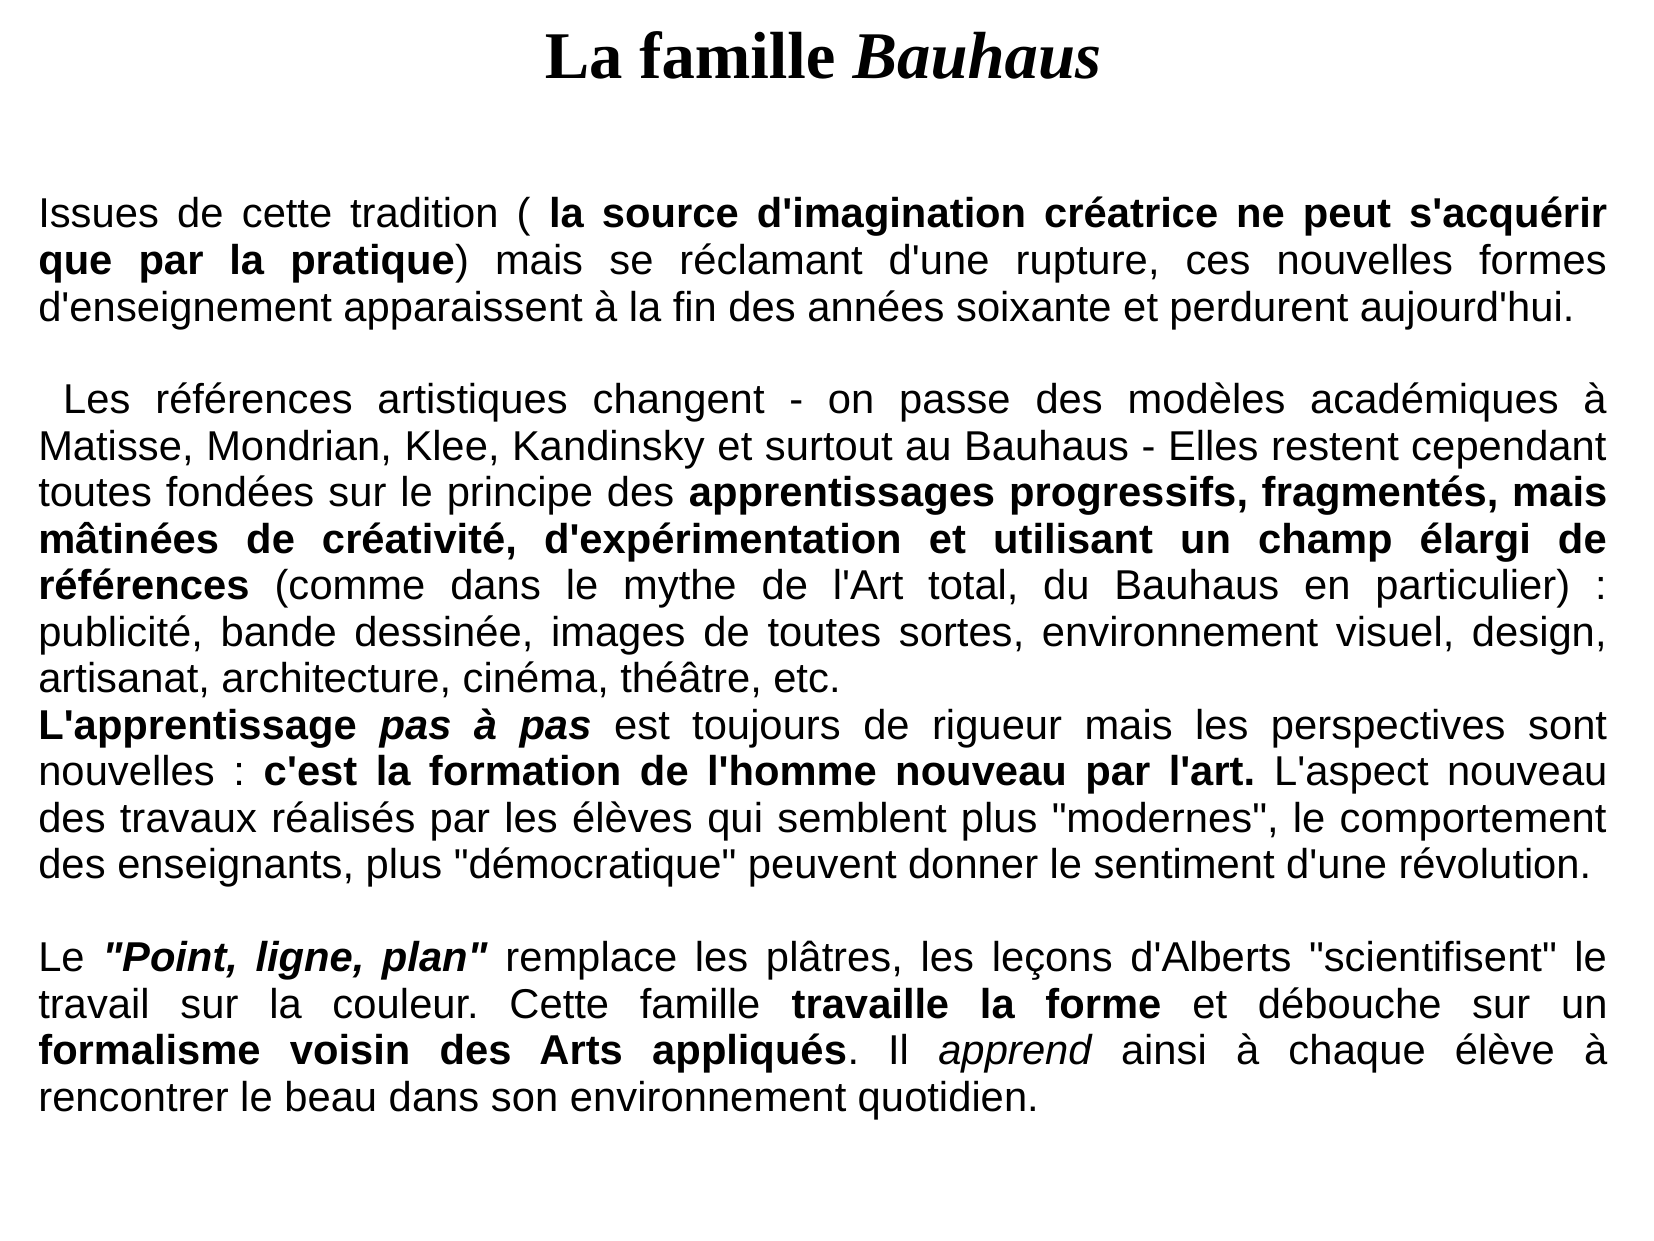

La famille Bauhaus
Issues de cette tradition ( la source d'imagination créatrice ne peut s'acquérir que par la pratique) mais se réclamant d'une rupture, ces nouvelles formes d'enseignement apparaissent à la fin des années soixante et perdurent aujourd'hui.
 Les références artistiques changent - on passe des modèles académiques à Matisse, Mondrian, Klee, Kandinsky et surtout au Bauhaus - Elles restent cependant toutes fondées sur le principe des apprentissages progressifs, fragmentés, mais mâtinées de créativité, d'expérimentation et utilisant un champ élargi de références (comme dans le mythe de l'Art total, du Bauhaus en particulier) : publicité, bande dessinée, images de toutes sortes, environnement visuel, design, artisanat, architecture, cinéma, théâtre, etc.
L'apprentissage pas à pas est toujours de rigueur mais les perspectives sont nouvelles : c'est la formation de l'homme nouveau par l'art. L'aspect nouveau des travaux réalisés par les élèves qui semblent plus "modernes", le comportement des enseignants, plus "démocratique" peuvent donner le sentiment d'une révolution.
Le "Point, ligne, plan" remplace les plâtres, les leçons d'Alberts "scientifisent" le travail sur la couleur. Cette famille travaille la forme et débouche sur un formalisme voisin des Arts appliqués. Il apprend ainsi à chaque élève à rencontrer le beau dans son environnement quotidien.